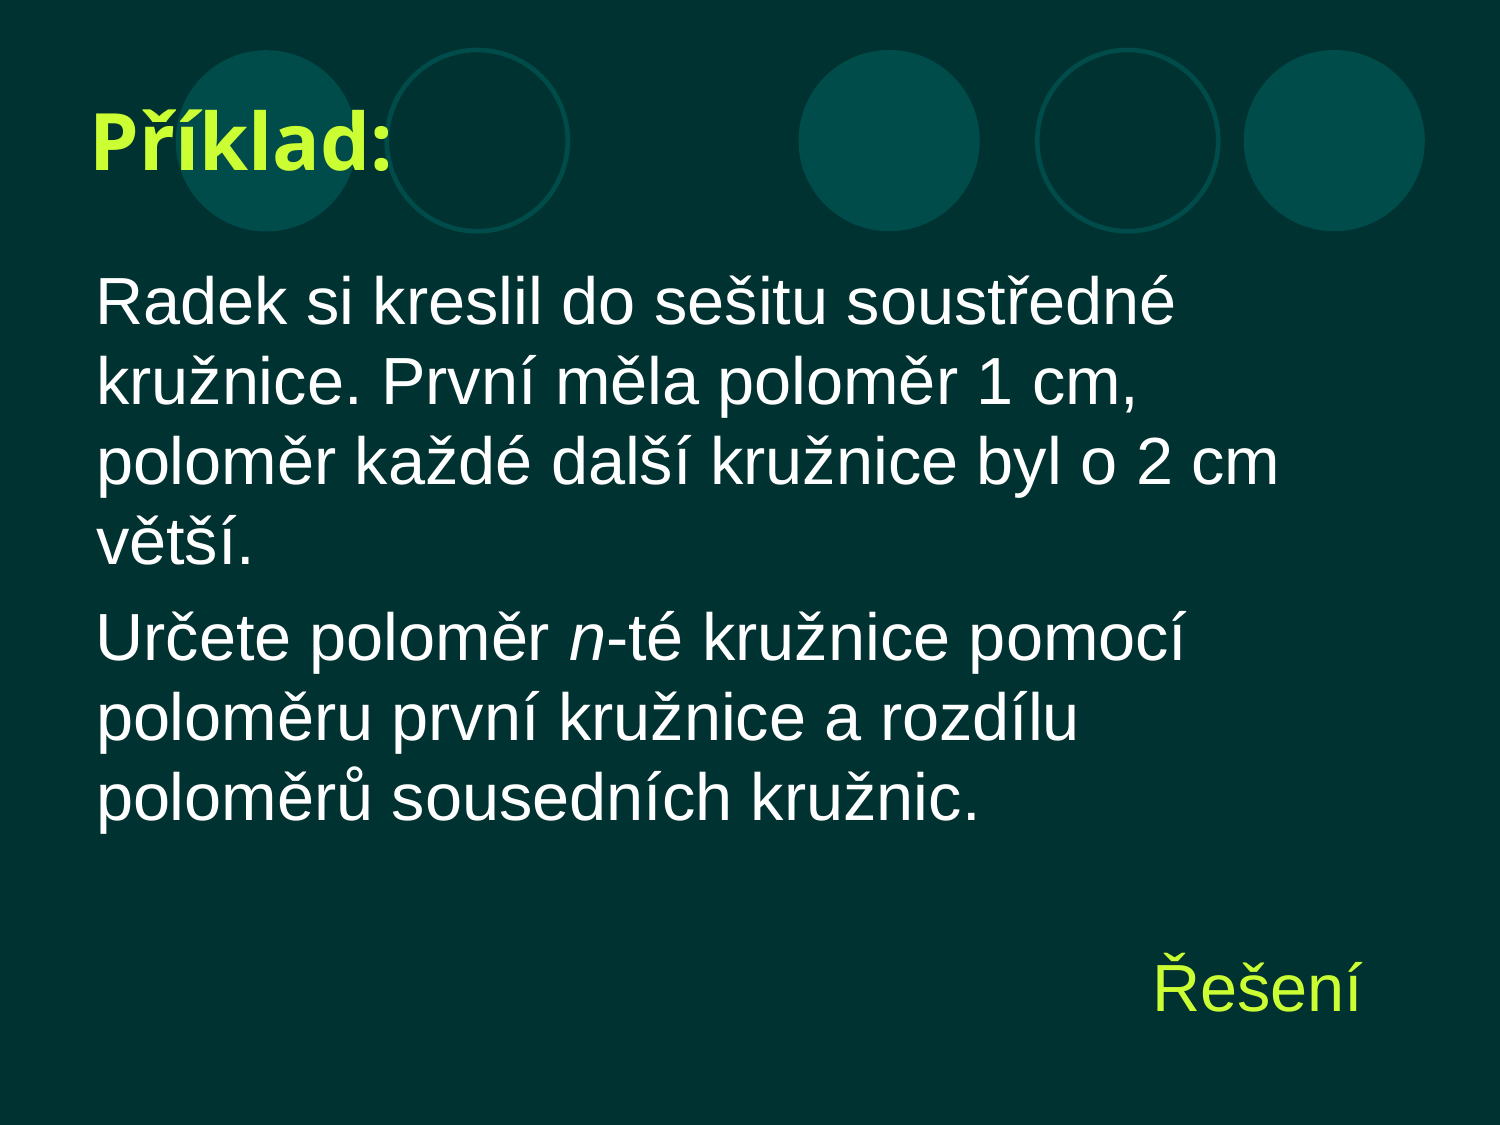

# Příklad:
 Radek si kreslil do sešitu soustředné kružnice. První měla poloměr 1 cm, poloměr každé další kružnice byl o 2 cm větší.
 Určete poloměr n-té kružnice pomocí poloměru první kružnice a rozdílu poloměrů sousedních kružnic.
Řešení